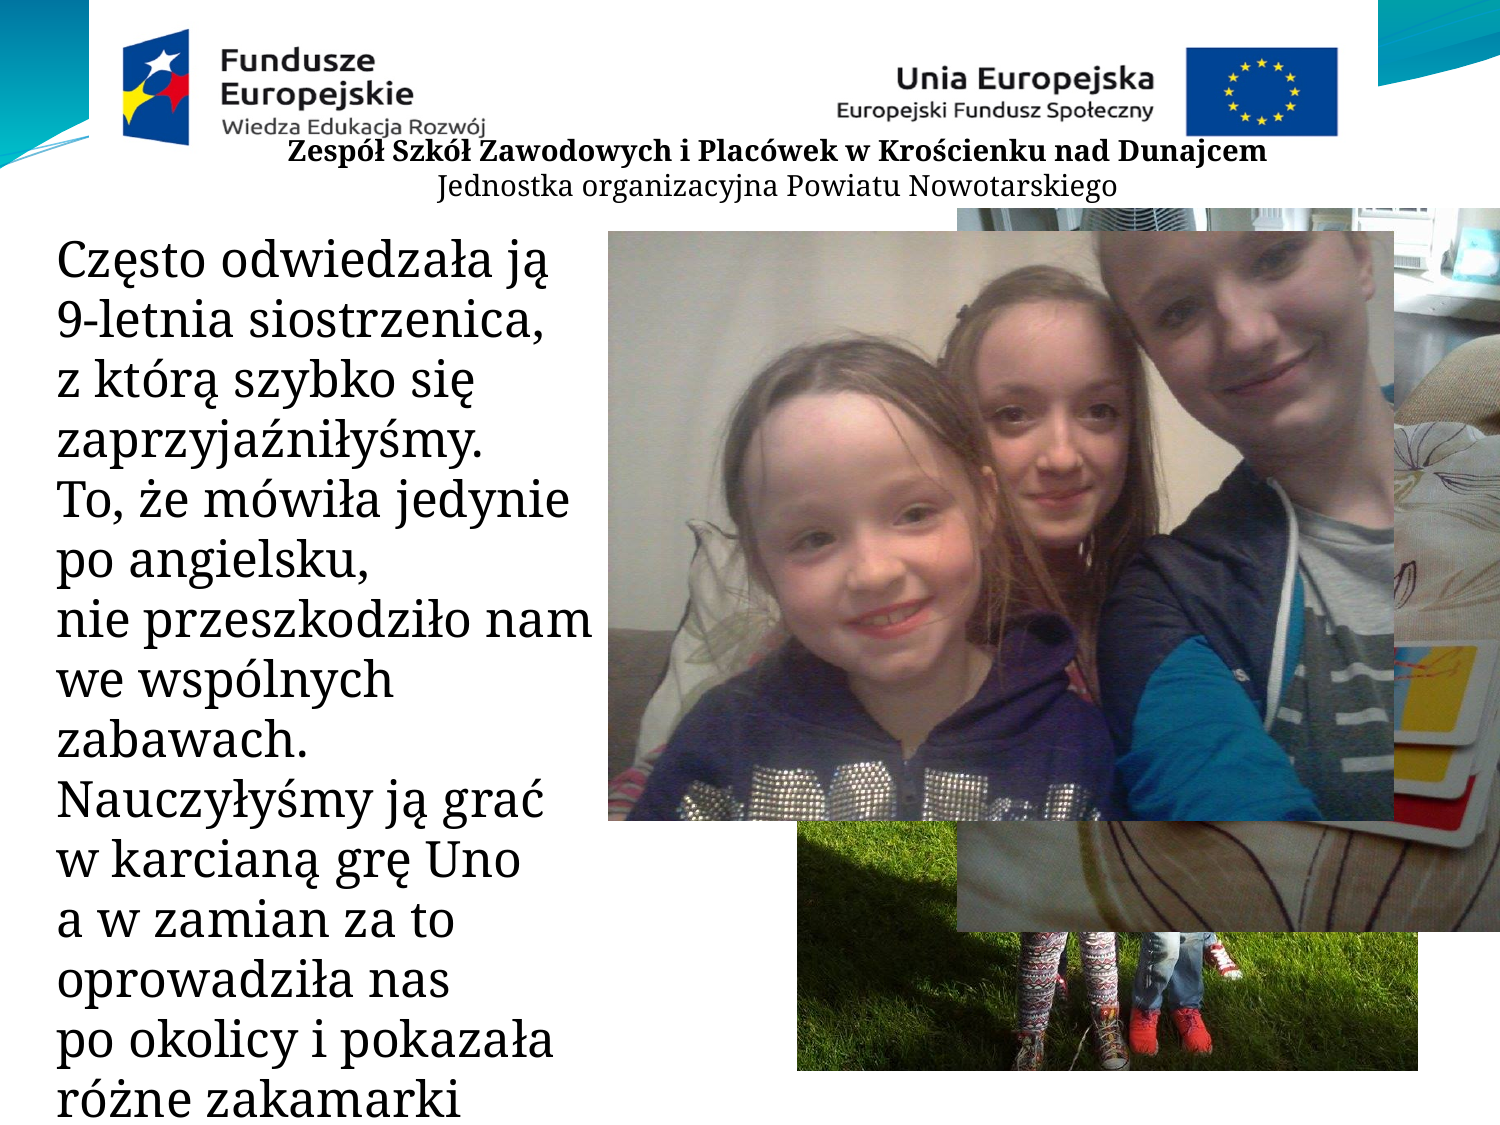

Zespół Szkół Zawodowych i Placówek w Krościenku nad Dunajcem
Jednostka organizacyjna Powiatu Nowotarskiego
Często odwiedzała ją
9-letnia siostrzenica,
z którą szybko się zaprzyjaźniłyśmy.
To, że mówiła jedynie po angielsku,
nie przeszkodziło nam
we wspólnych zabawach.
Nauczyłyśmy ją grać
w karcianą grę Uno
a w zamian za to oprowadziła nas
po okolicy i pokazała różne zakamarki Derry.